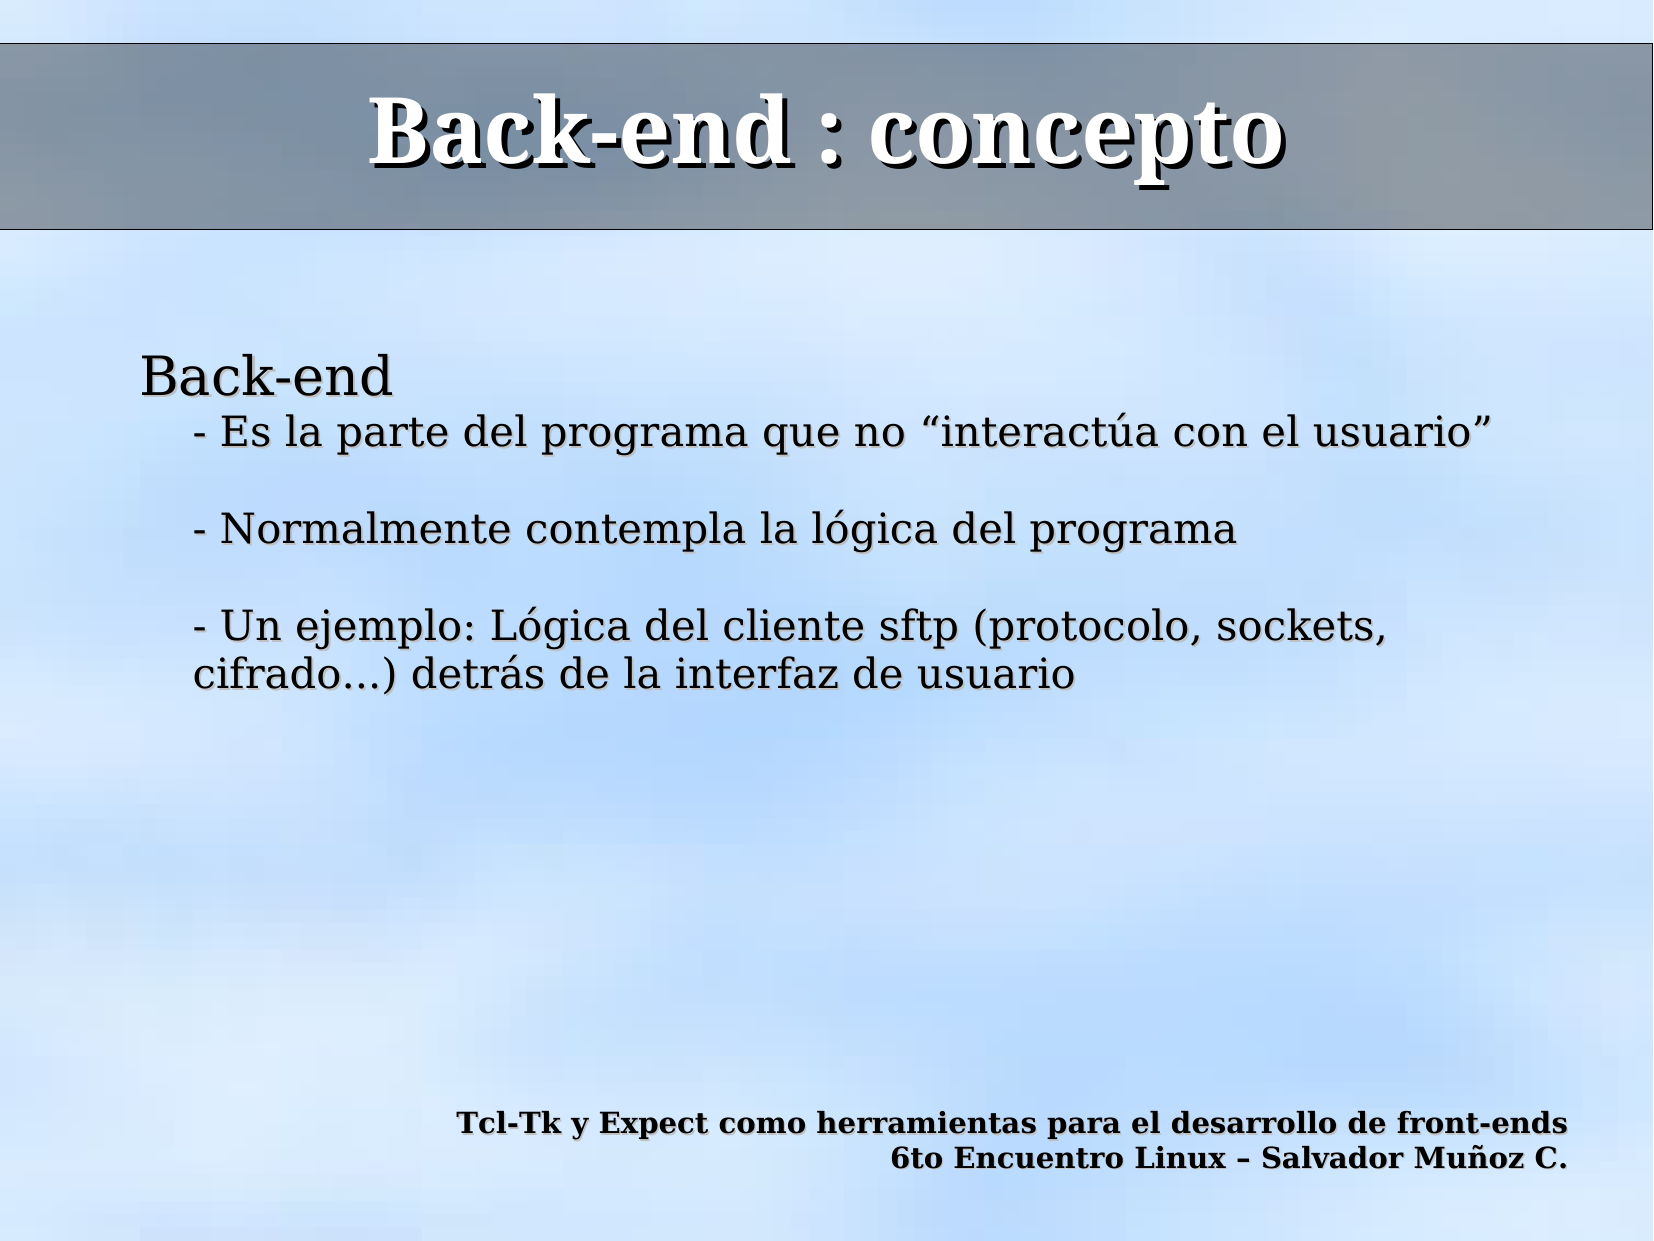

# Back-end : concepto
Back-end
- Es la parte del programa que no “interactúa con el usuario”
- Normalmente contempla la lógica del programa
- Un ejemplo: Lógica del cliente sftp (protocolo, sockets, cifrado...) detrás de la interfaz de usuario
Tcl-Tk y Expect como herramientas para el desarrollo de front-ends
6to Encuentro Linux – Salvador Muñoz C.